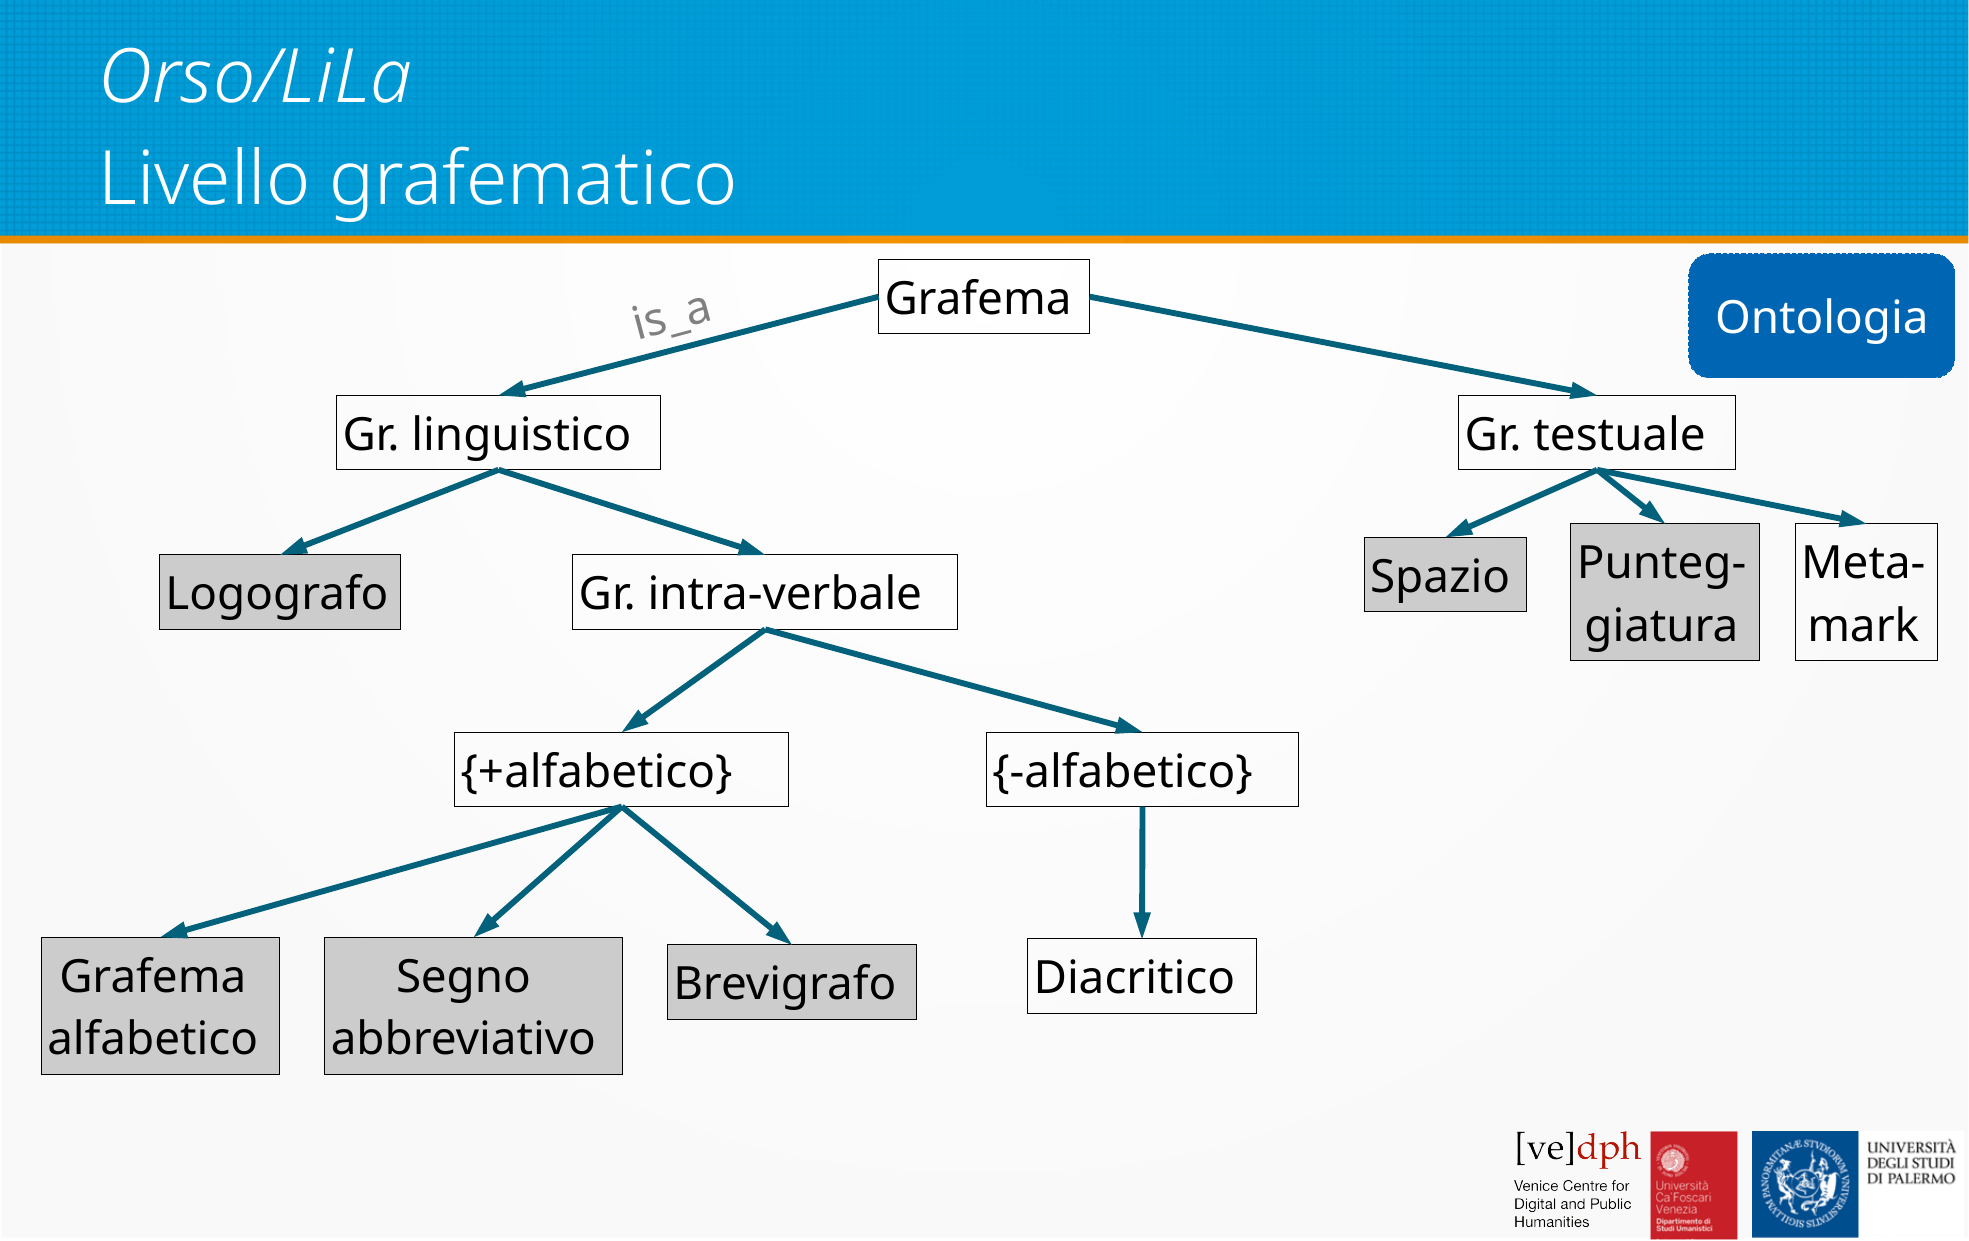

# Orso/LiLa Livello grafematico
Ontologia
Grafema
is_a
Gr. linguistico
Gr. testuale
Punteg-
giatura
Meta-
mark
Spazio
Logografo
Gr. intra-verbale
{+alfabetico}
{-alfabetico}
Grafema
alfabetico
Segno
abbreviativo
Diacritico
Brevigrafo